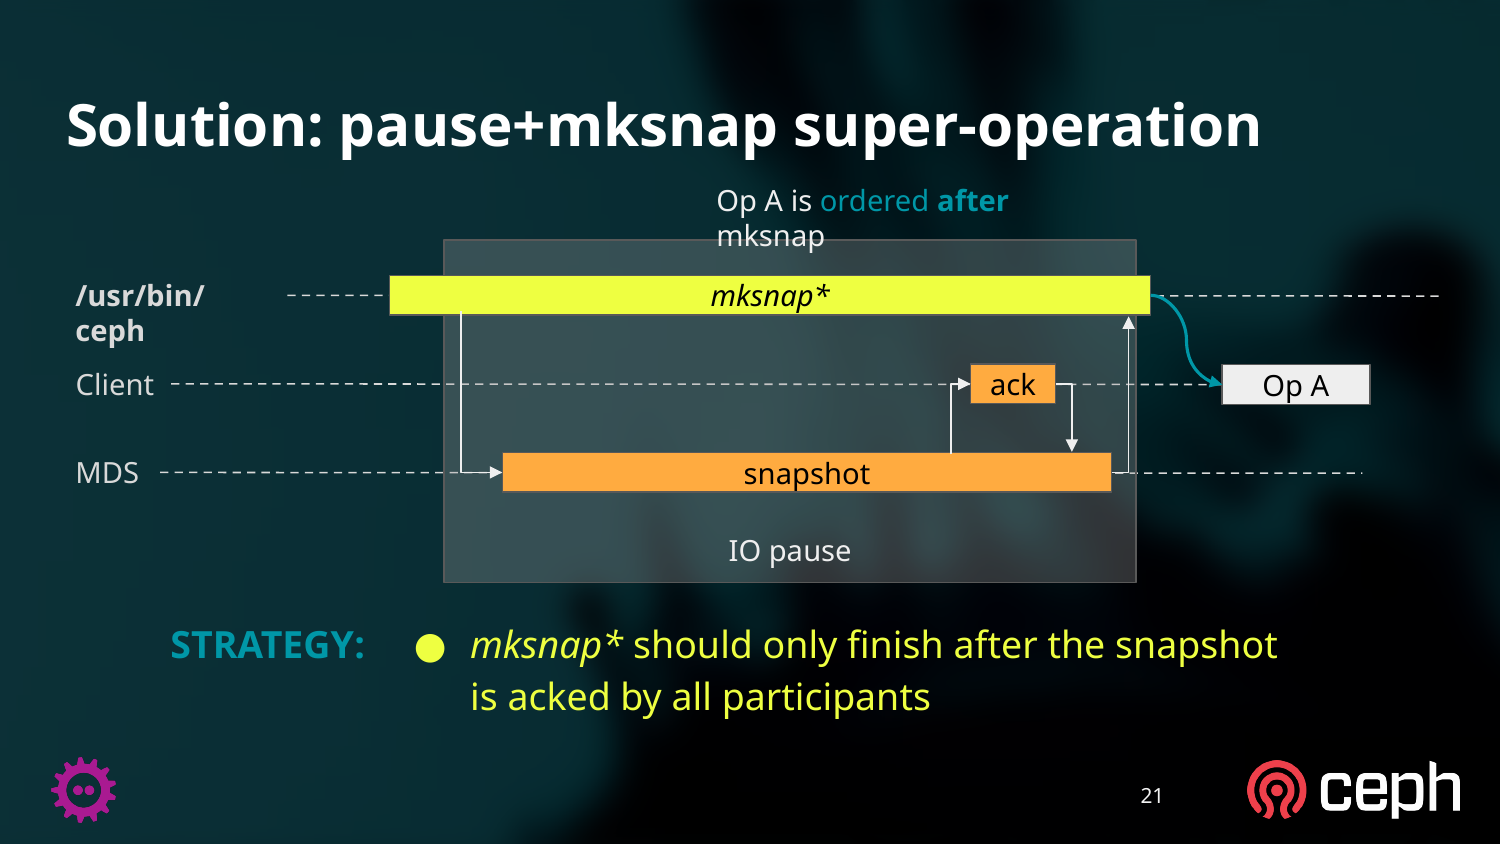

# Solution: pause+mksnap super-operation
Op A is ordered after mksnap
IO pause
/usr/bin/ceph
mksnap*
Client
ack
Op A
MDS
snapshot
STRATEGY:
mksnap* should only finish after the snapshot is acked by all participants